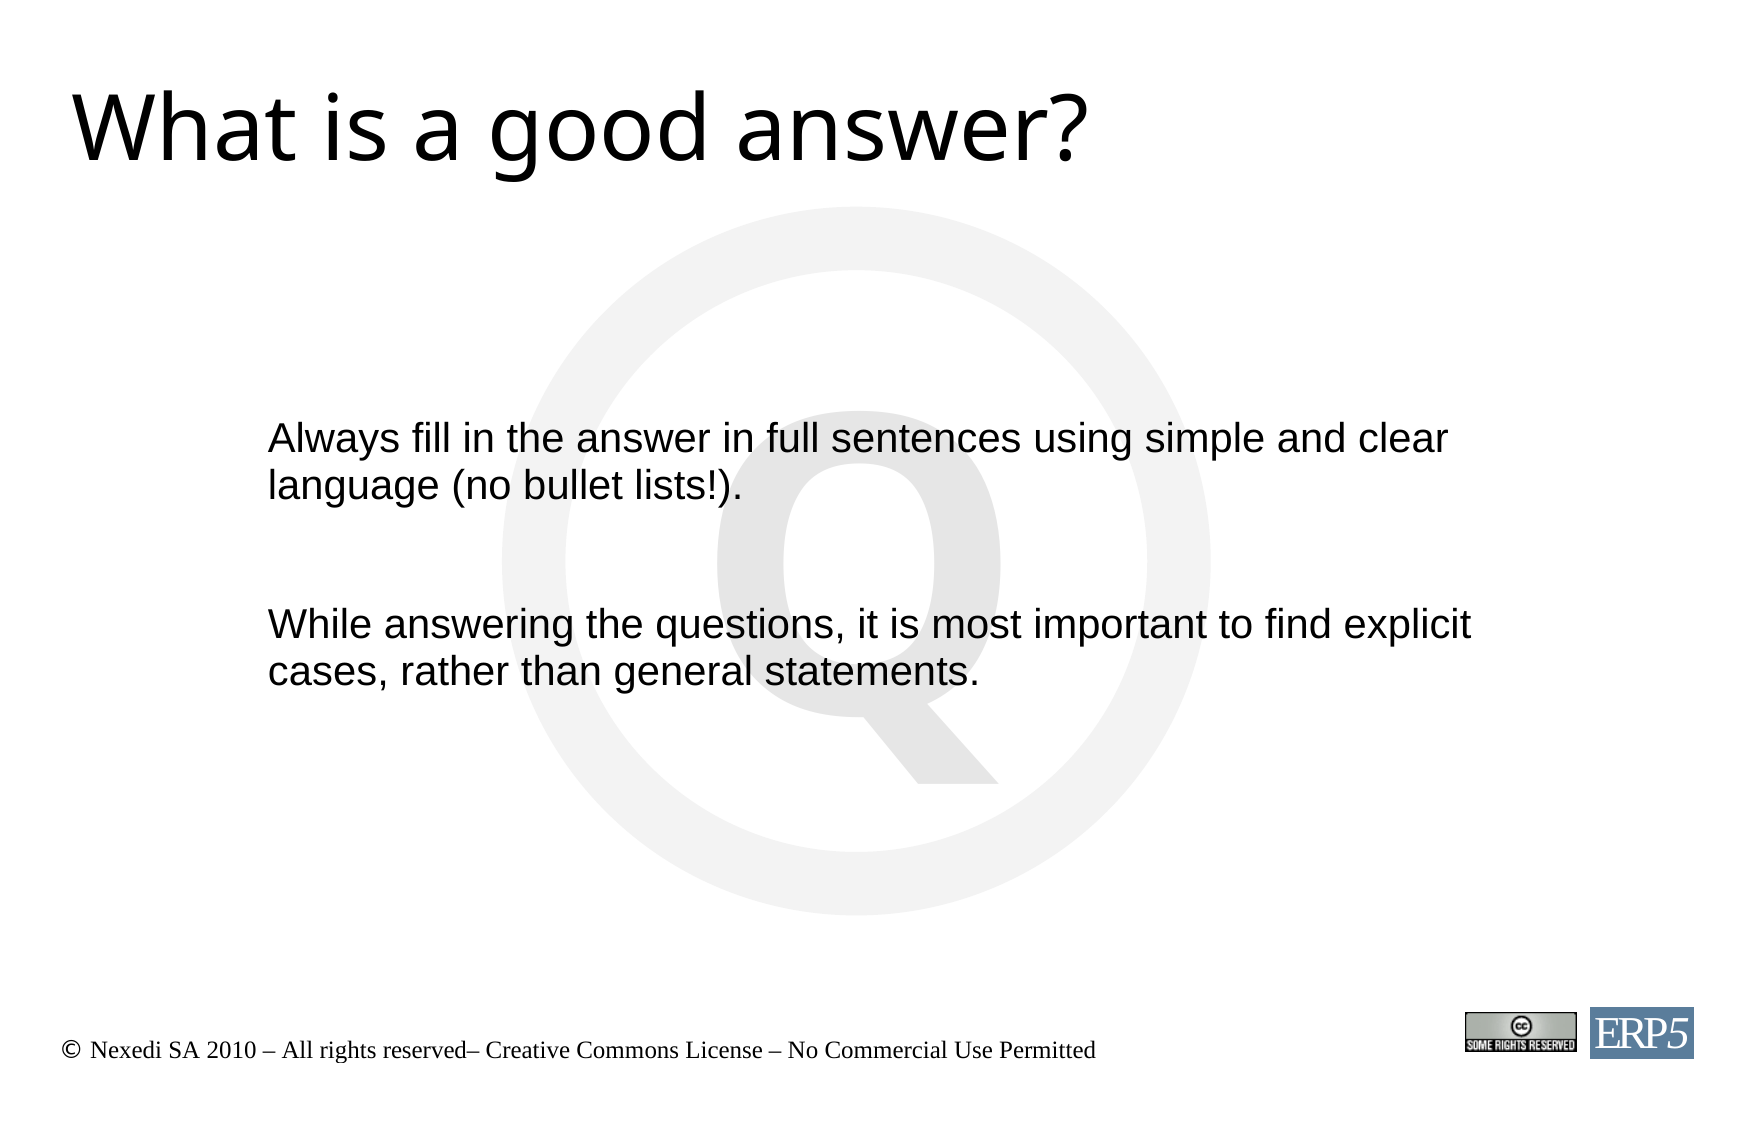

# What is a good answer?
Q
Always fill in the answer in full sentences using simple and clear language (no bullet lists!).
While answering the questions, it is most important to find explicit cases, rather than general statements.